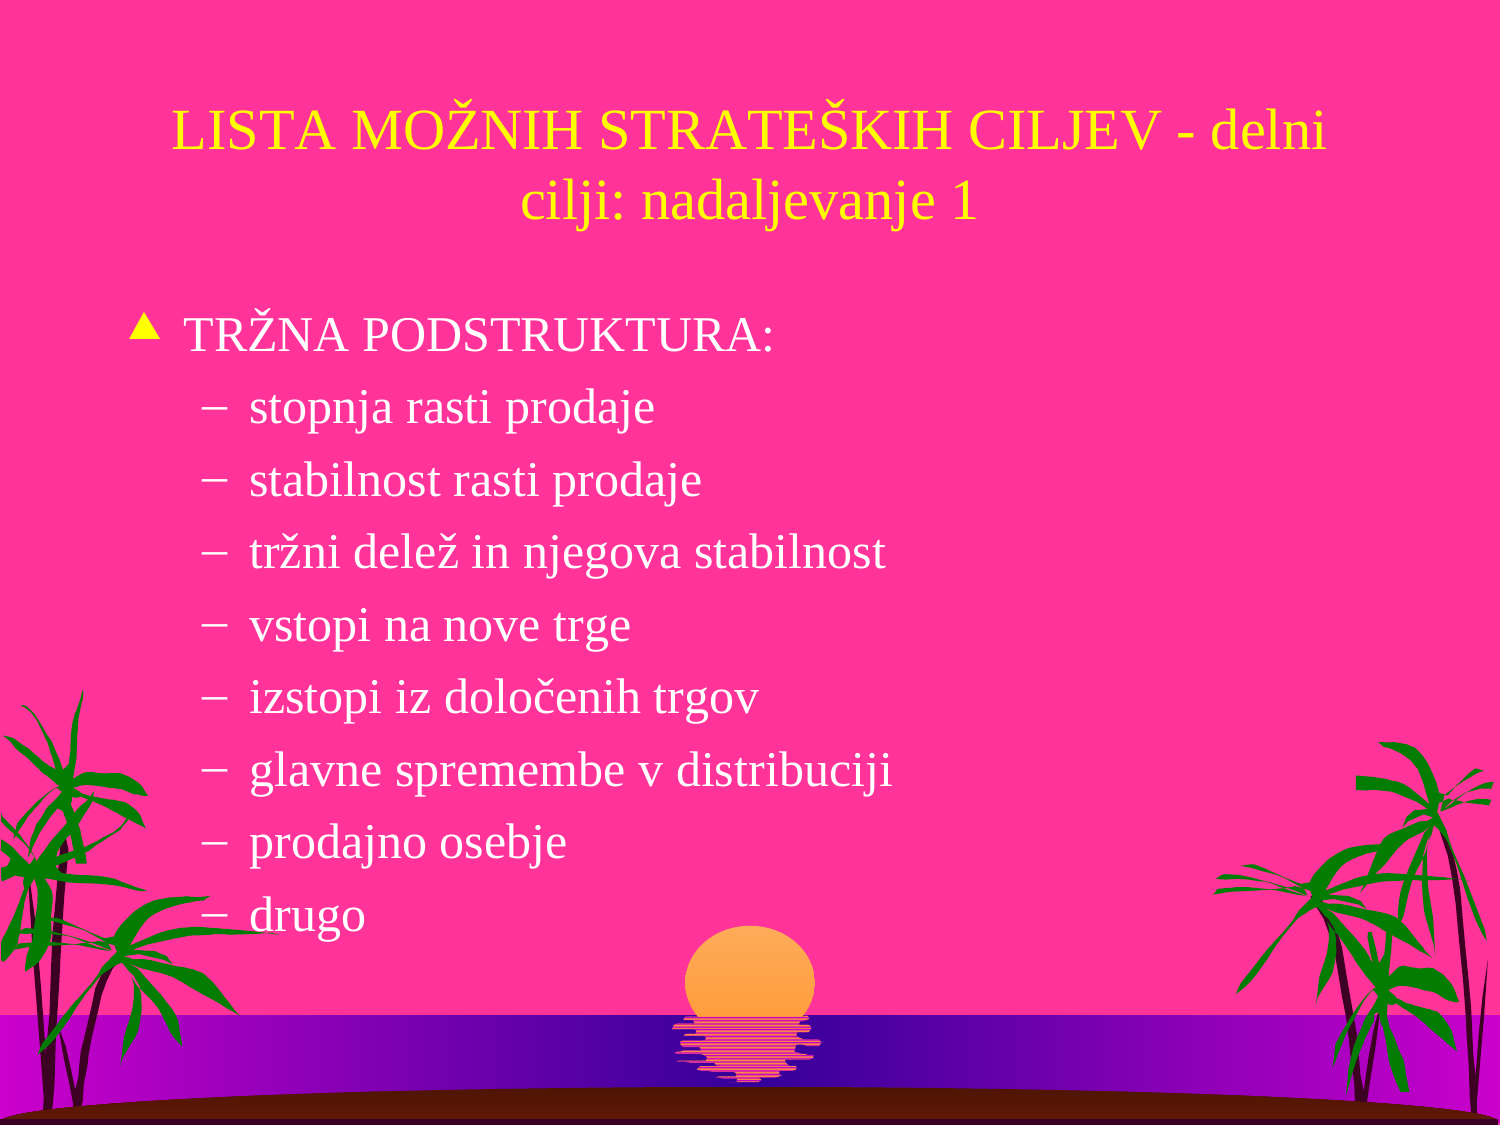

# LISTA MOŽNIH STRATEŠKIH CILJEV - delni cilji: nadaljevanje 1
TRŽNA PODSTRUKTURA:
stopnja rasti prodaje
stabilnost rasti prodaje
tržni delež in njegova stabilnost
vstopi na nove trge
izstopi iz določenih trgov
glavne spremembe v distribuciji
prodajno osebje
drugo